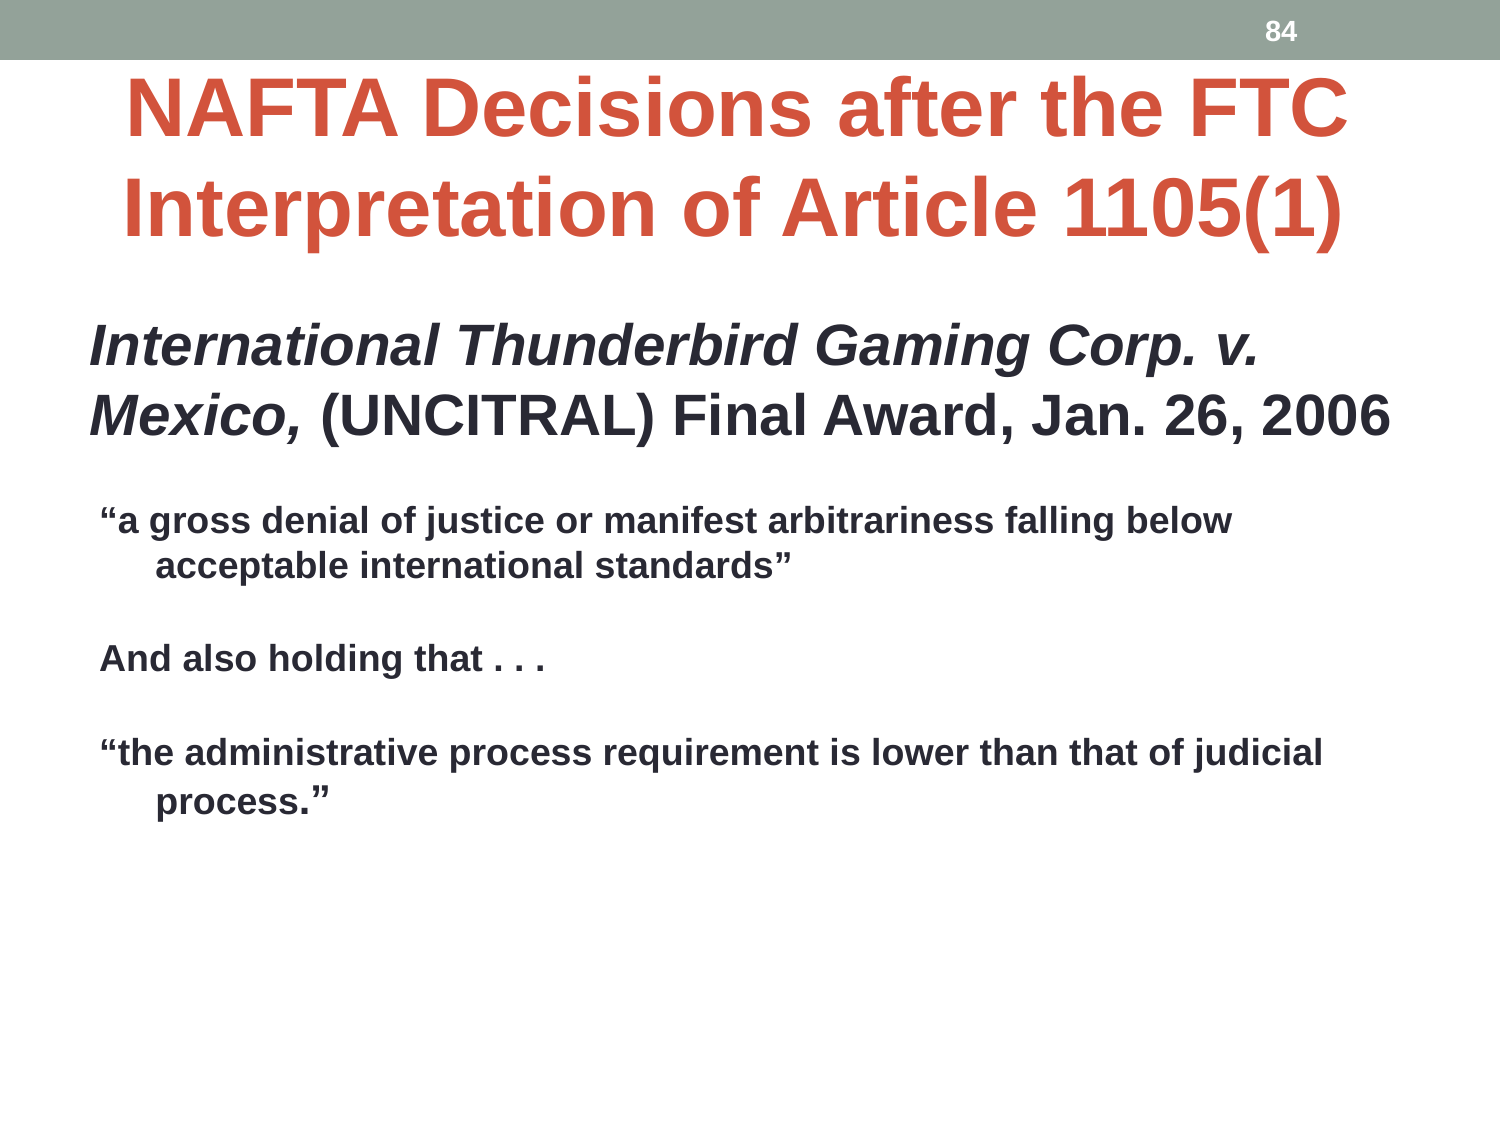

NAFTA Decisions after the FTC
Interpretation of Article 1105(1)
International Thunderbird Gaming Corp. v. Mexico, (UNCITRAL) Final Award, Jan. 26, 2006
“a gross denial of justice or manifest arbitrariness falling below acceptable international standards”
And also holding that . . .
“the administrative process requirement is lower than that of judicial process.”